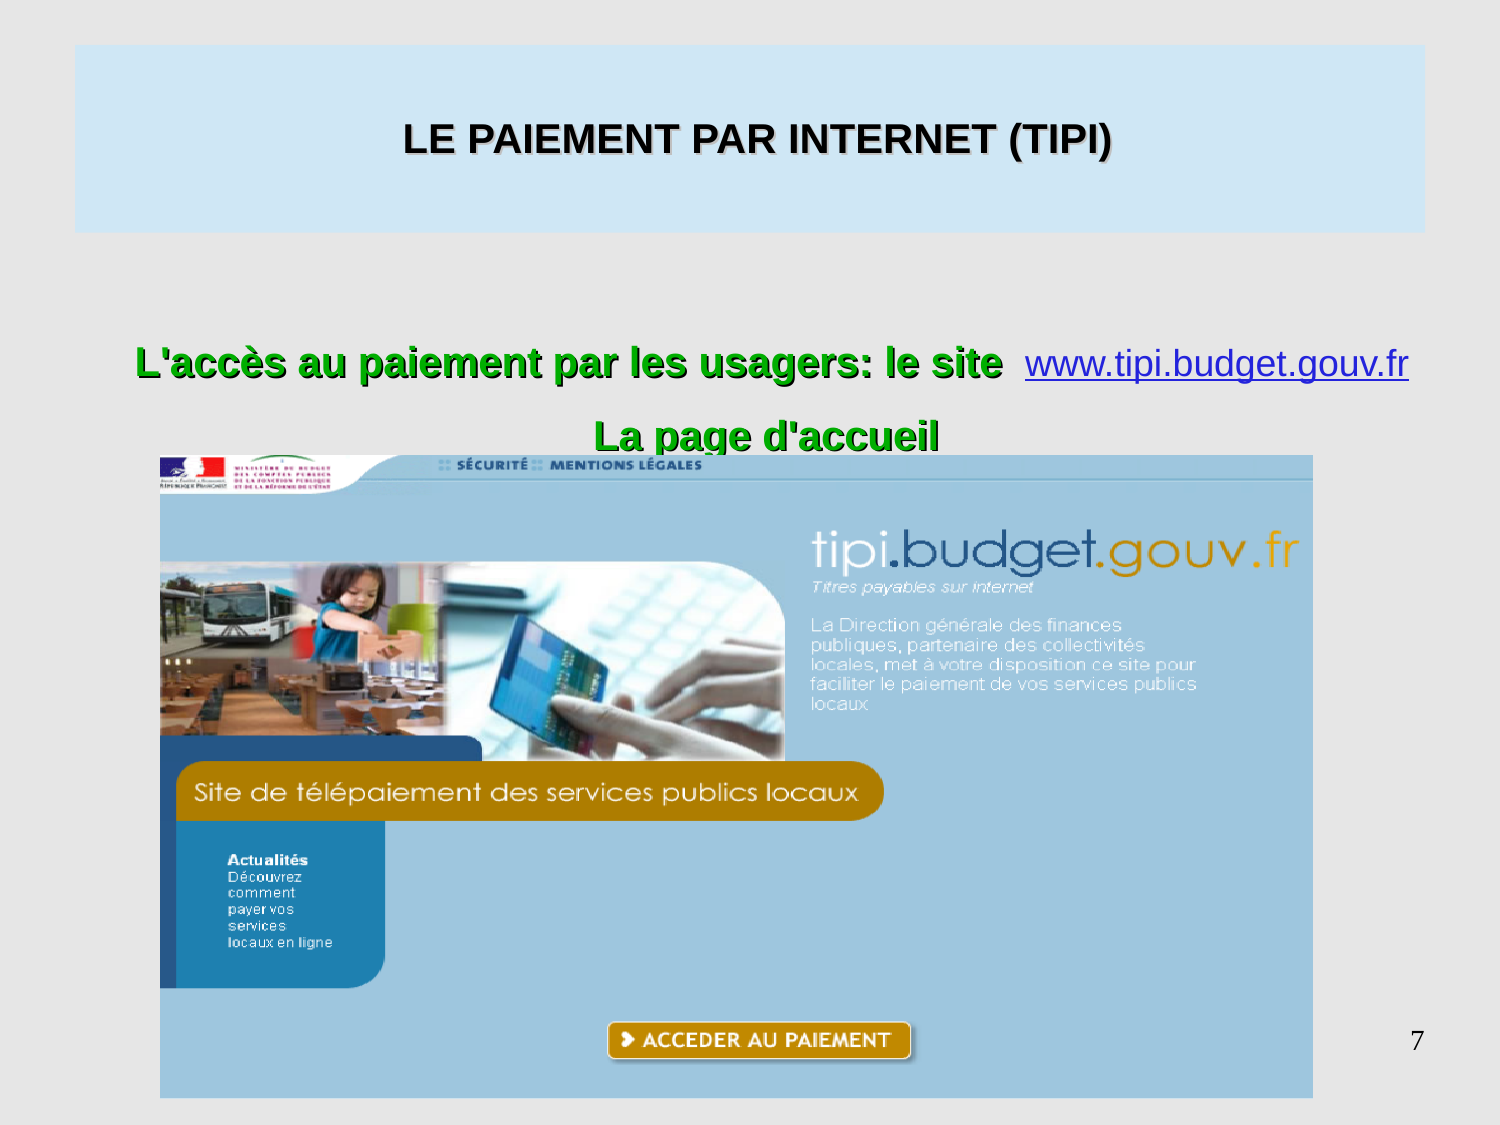

#
LE PAIEMENT PAR INTERNET (TIPI)
L'accès au paiement par les usagers: le site www.tipi.budget.gouv.fr
La page d'accueil
7